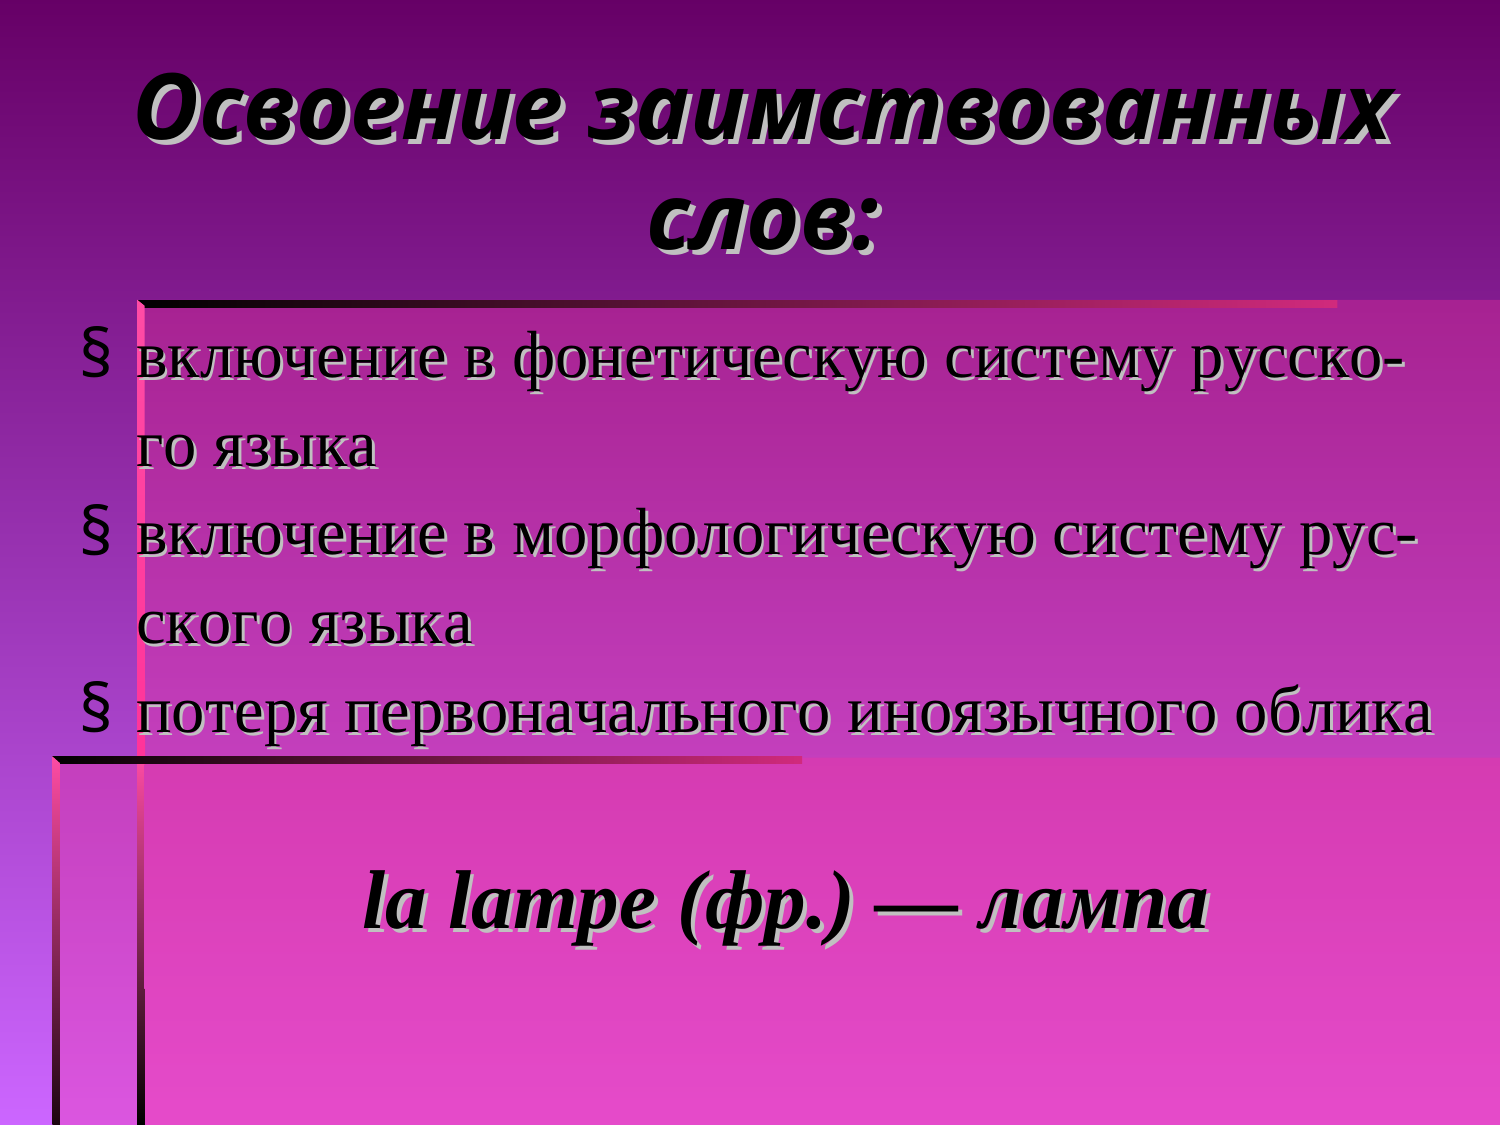

# Освоение заимствованных слов:
включение в фонетическую систему русско-
го языка
включение в морфологическую систему рус-
ского языка
потеря первоначального иноязычного облика
la lampe (фр.) — лампа